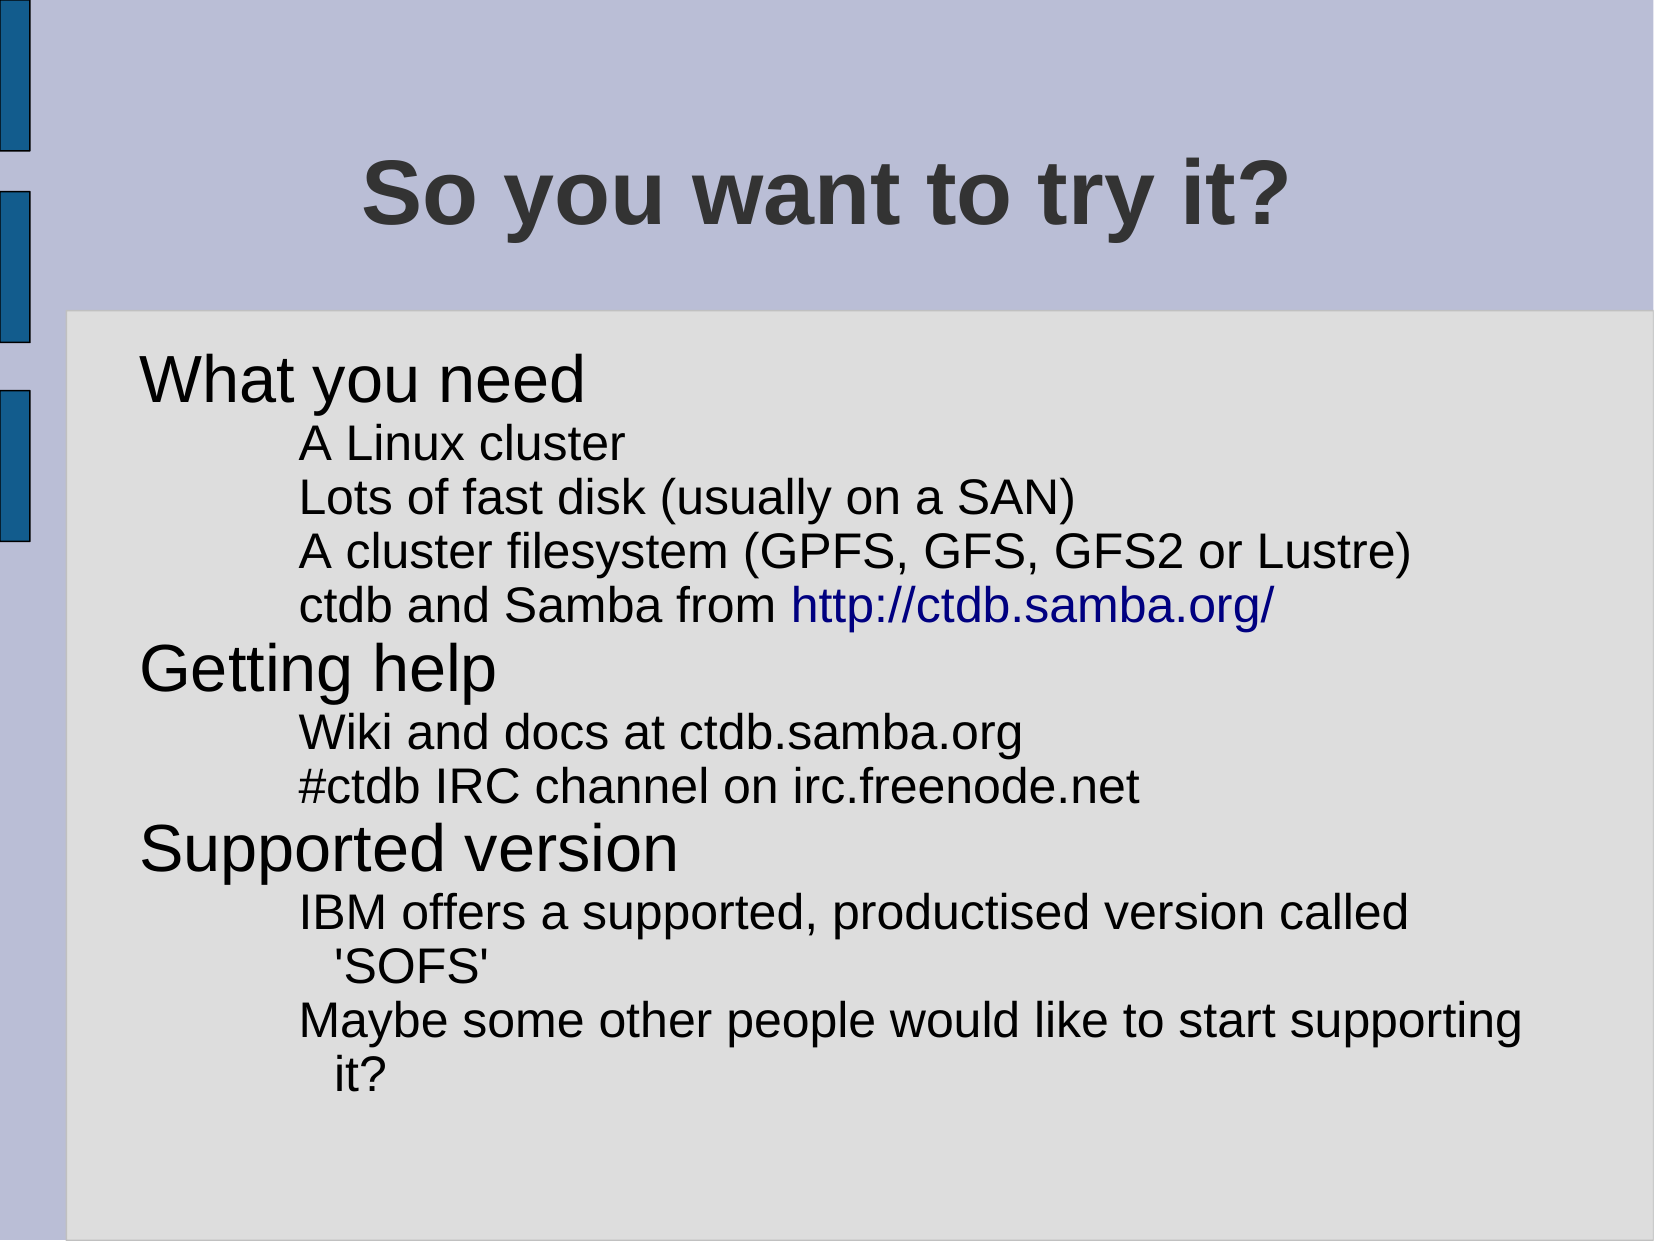

# So you want to try it?
What you need
A Linux cluster
Lots of fast disk (usually on a SAN)
A cluster filesystem (GPFS, GFS, GFS2 or Lustre)
ctdb and Samba from http://ctdb.samba.org/
Getting help
Wiki and docs at ctdb.samba.org
#ctdb IRC channel on irc.freenode.net
Supported version
IBM offers a supported, productised version called 'SOFS'
Maybe some other people would like to start supporting it?